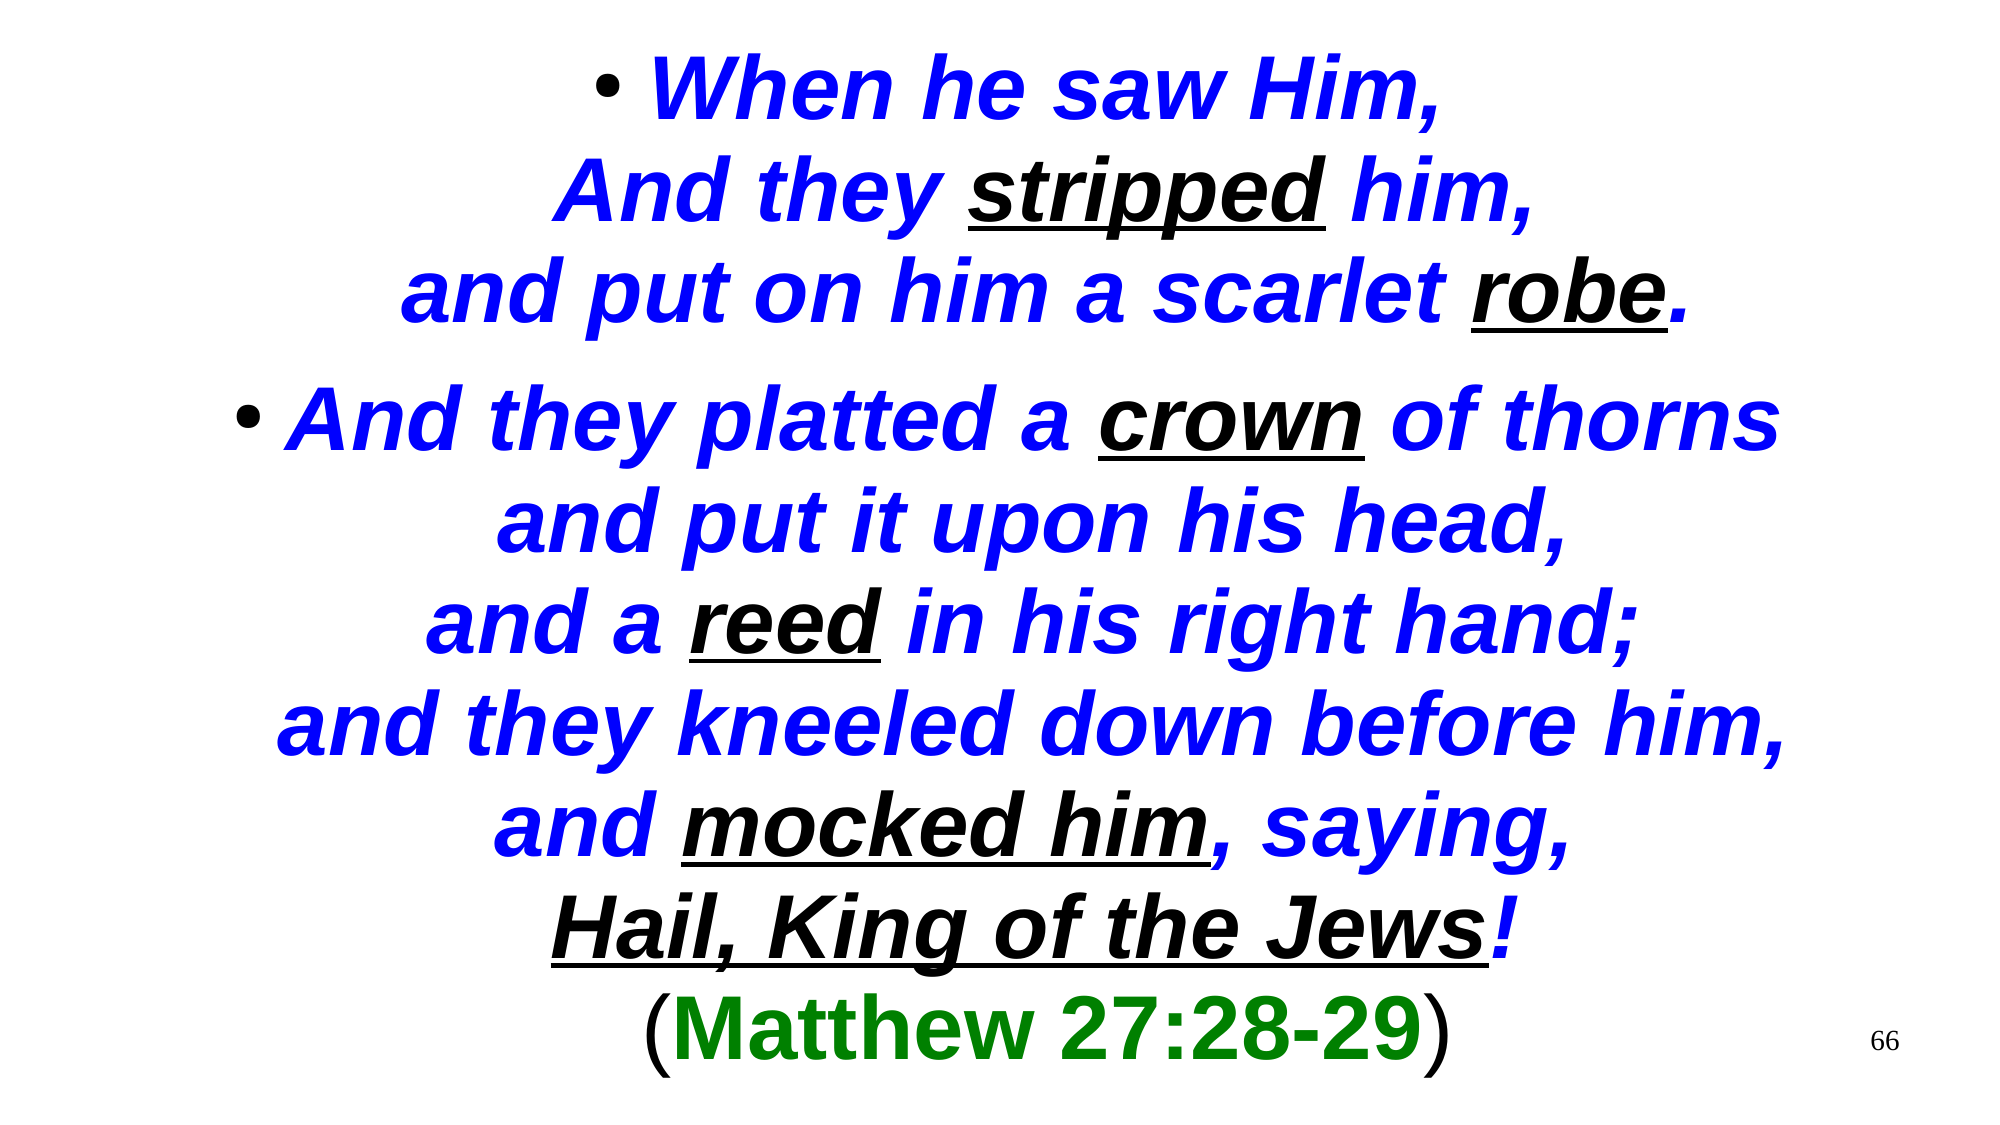

# When he saw Him, And they stripped him, and put on him a scarlet robe.
And they platted a crown of thorns
and put it upon his head,
and a reed in his right hand;
and they kneeled down before him,
and mocked him, saying,
Hail, King of the Jews!
(Matthew 27:28-29)
66